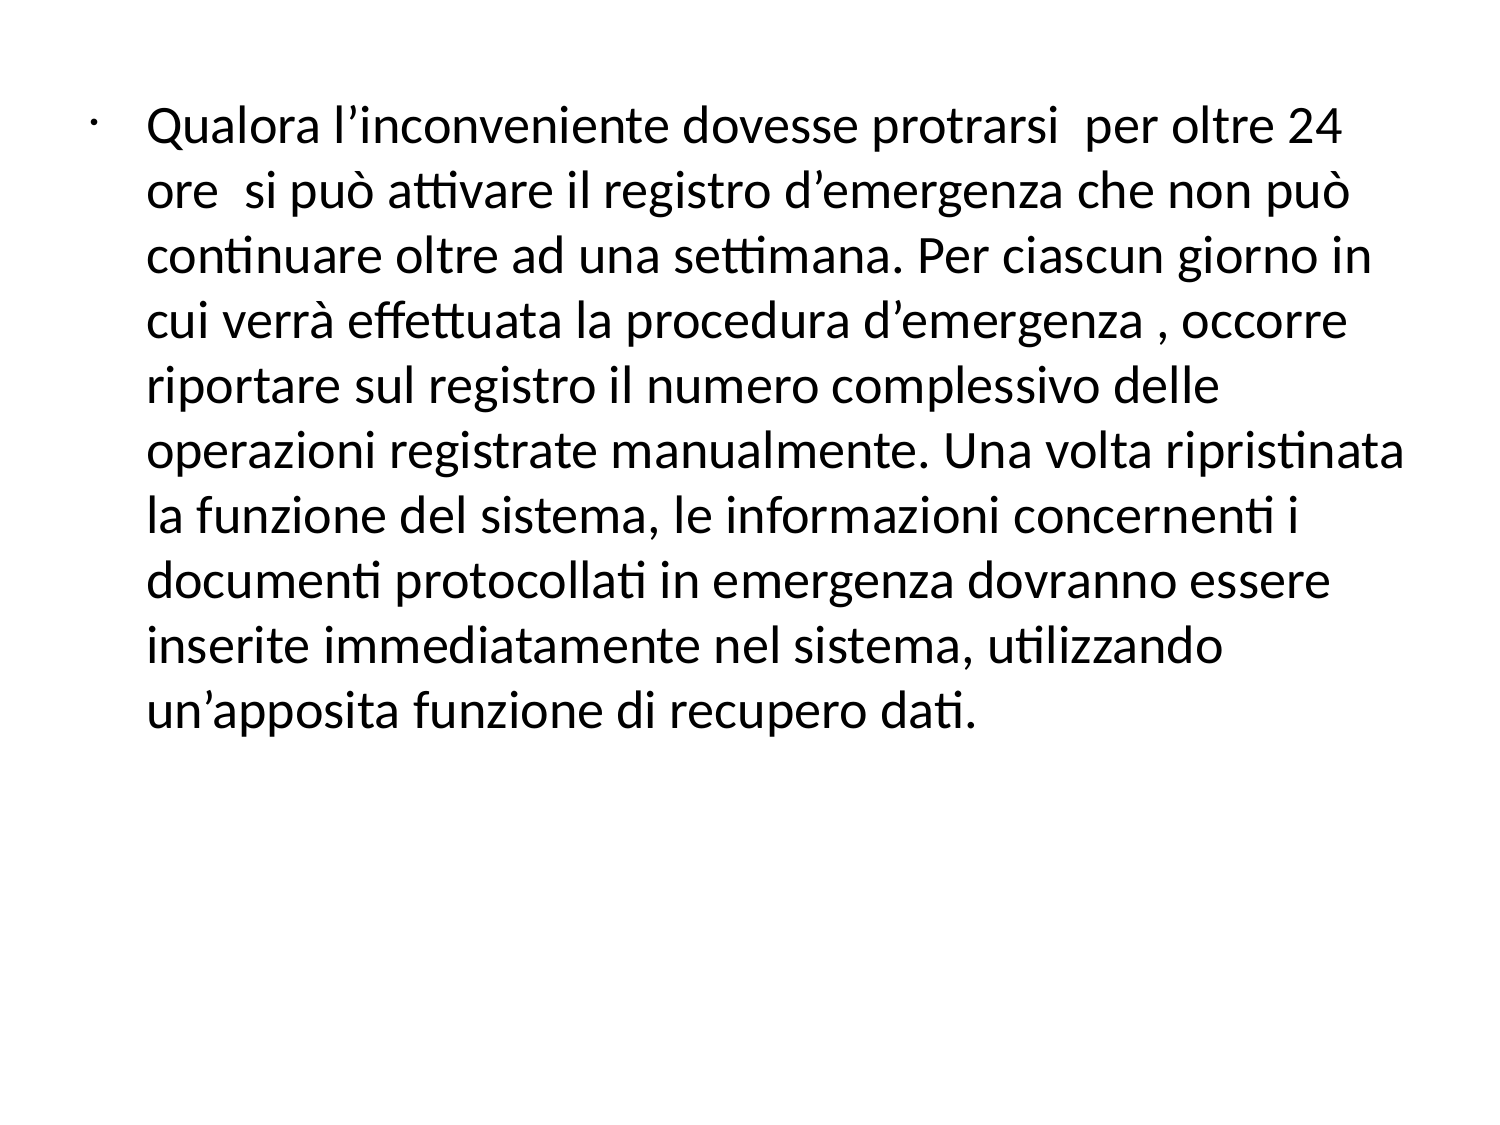

#
Qualora l’inconveniente dovesse protrarsi per oltre 24 ore si può attivare il registro d’emergenza che non può continuare oltre ad una settimana. Per ciascun giorno in cui verrà effettuata la procedura d’emergenza , occorre riportare sul registro il numero complessivo delle operazioni registrate manualmente. Una volta ripristinata la funzione del sistema, le informazioni concernenti i documenti protocollati in emergenza dovranno essere inserite immediatamente nel sistema, utilizzando un’apposita funzione di recupero dati.